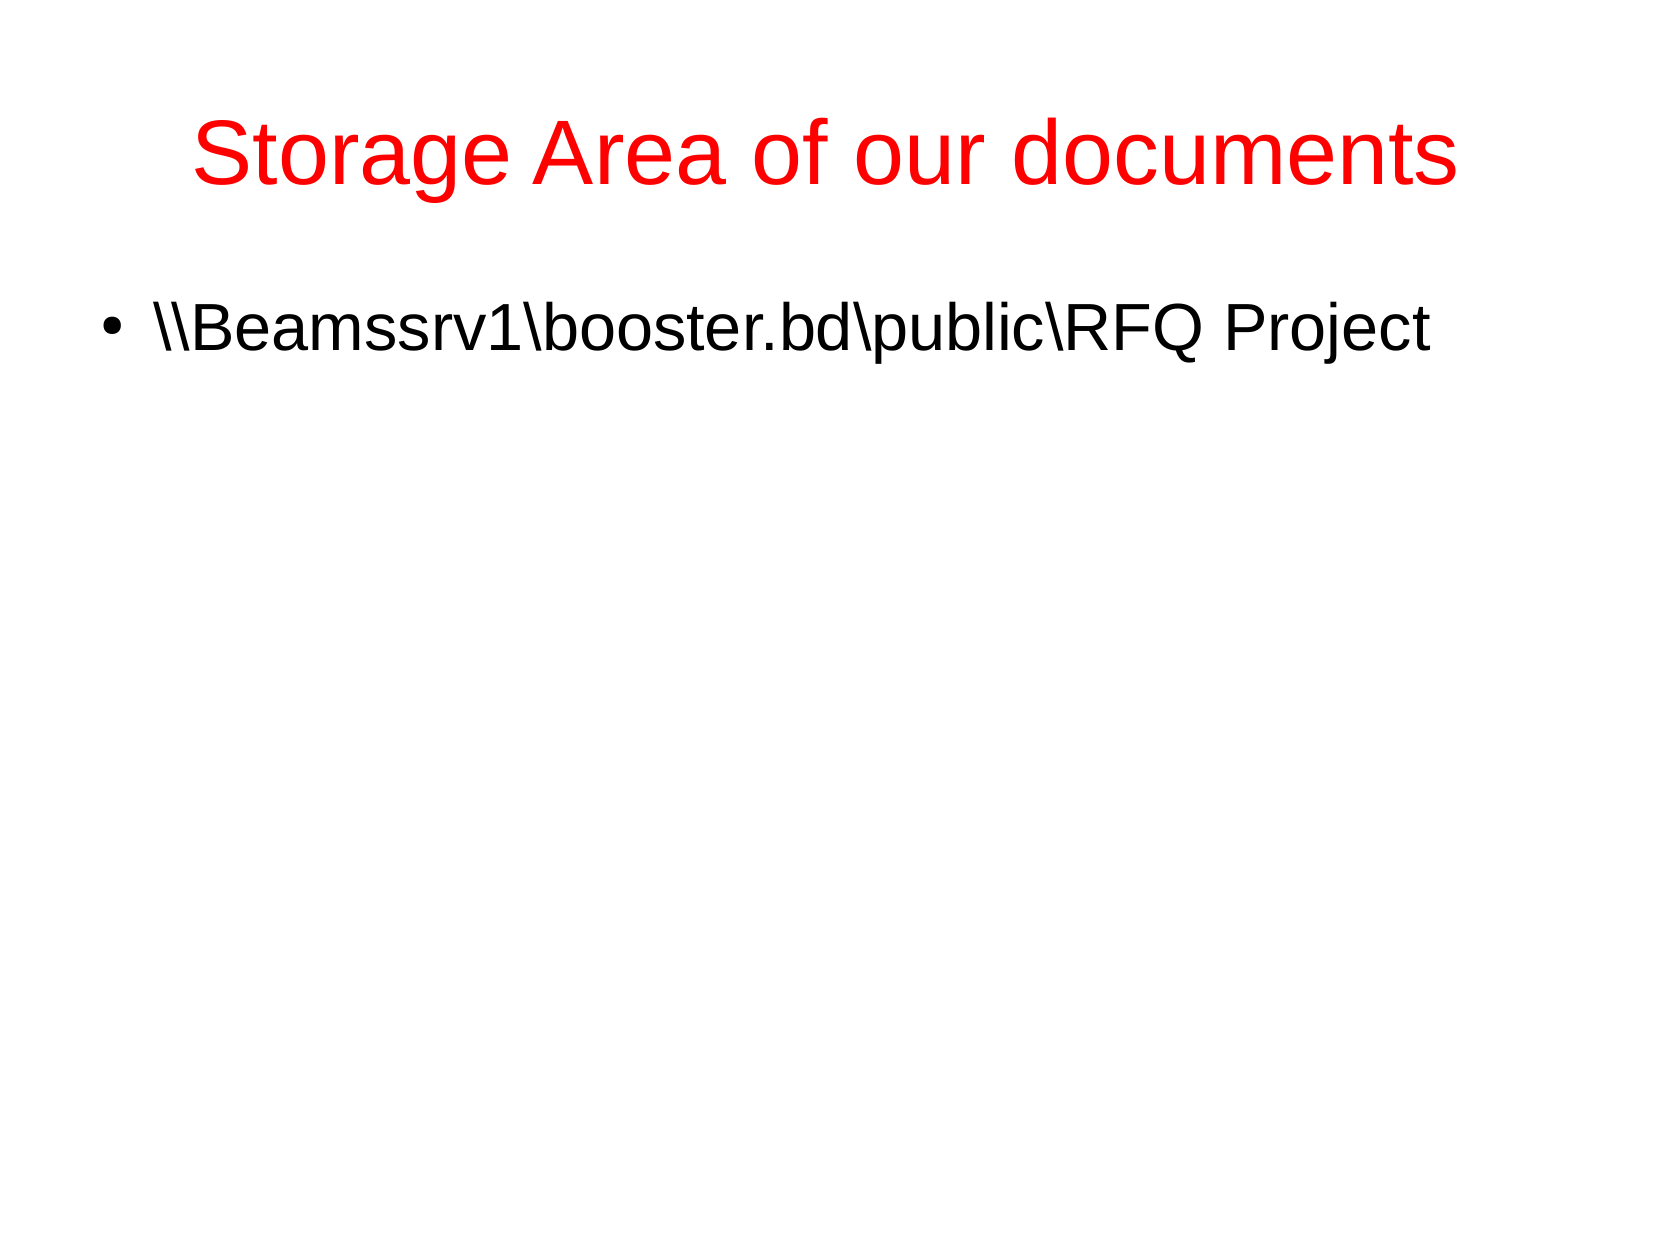

# Storage Area of our documents
\\Beamssrv1\booster.bd\public\RFQ Project